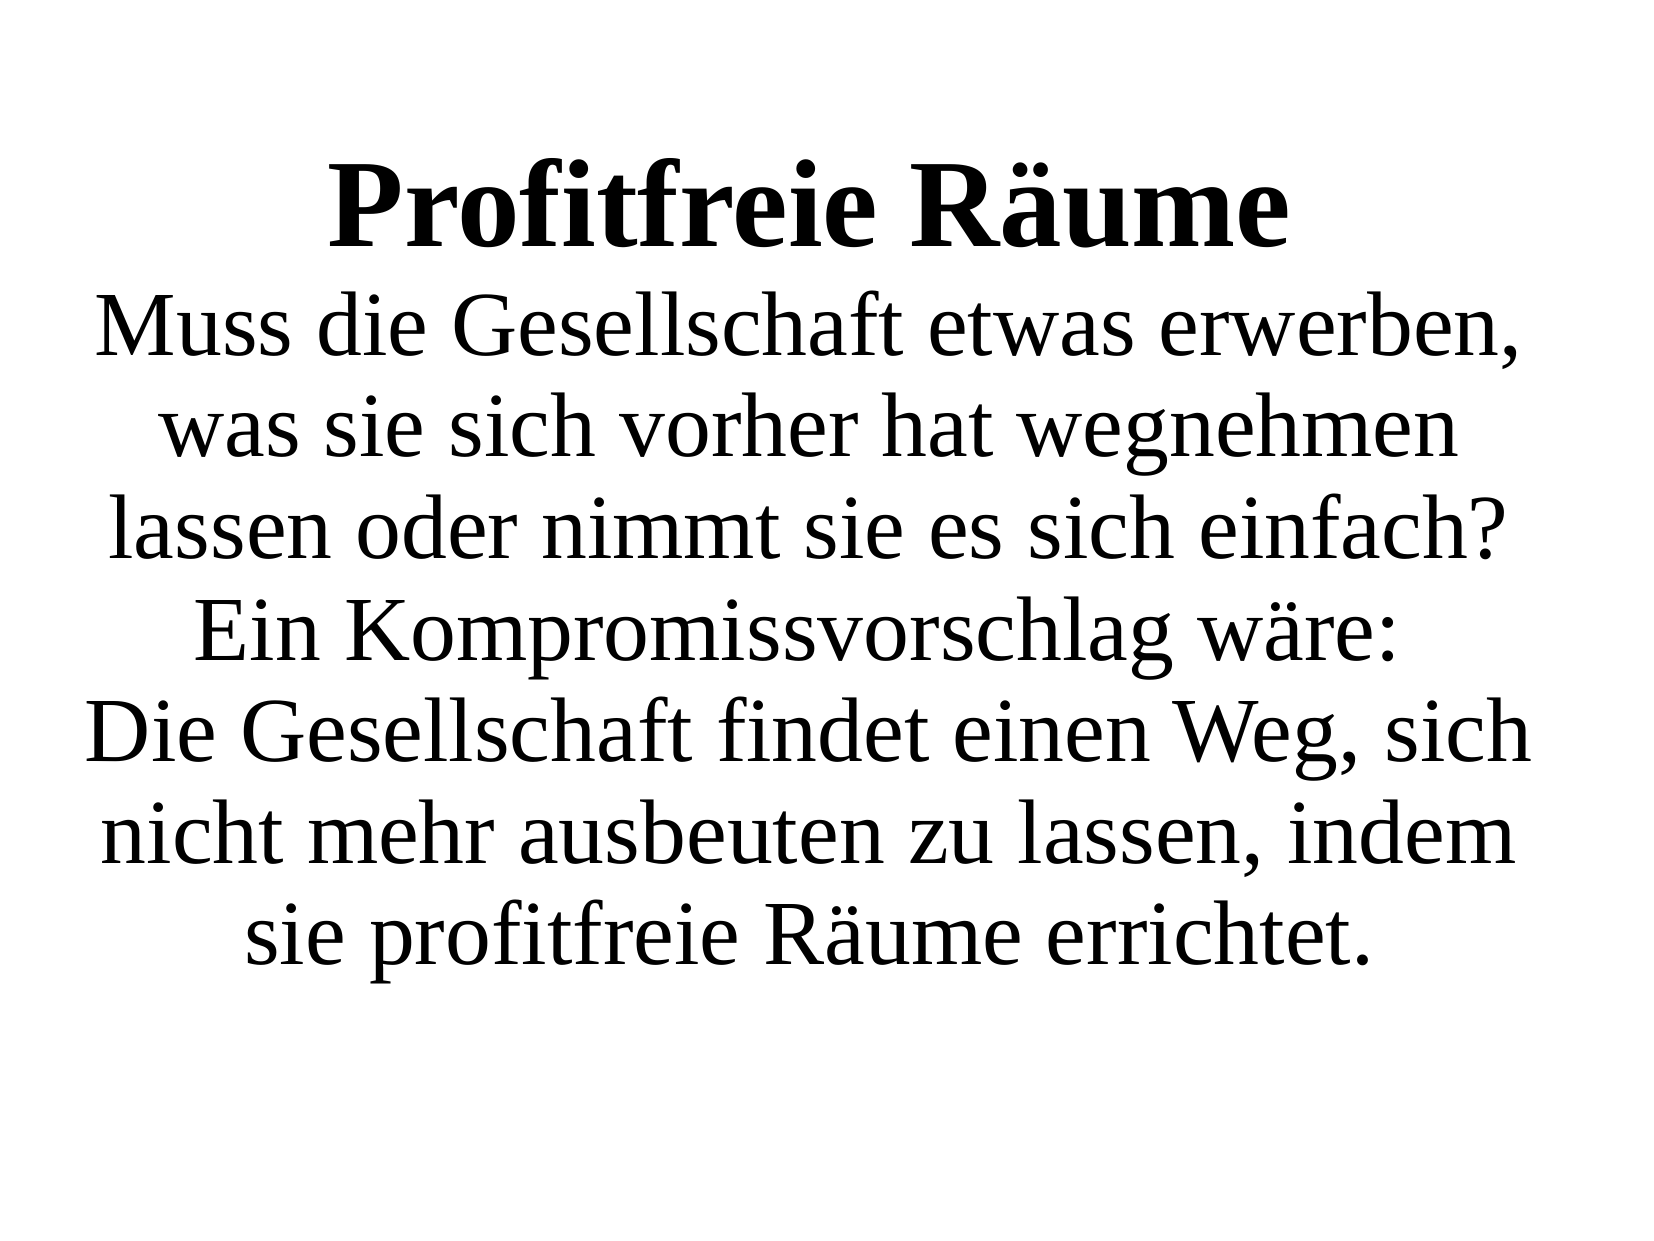

Profitfreie Räume
Muss die Gesellschaft etwas erwerben, was sie sich vorher hat wegnehmen lassen oder nimmt sie es sich einfach?
Ein Kompromissvorschlag wäre:
Die Gesellschaft findet einen Weg, sich nicht mehr ausbeuten zu lassen, indem sie profitfreie Räume errichtet.